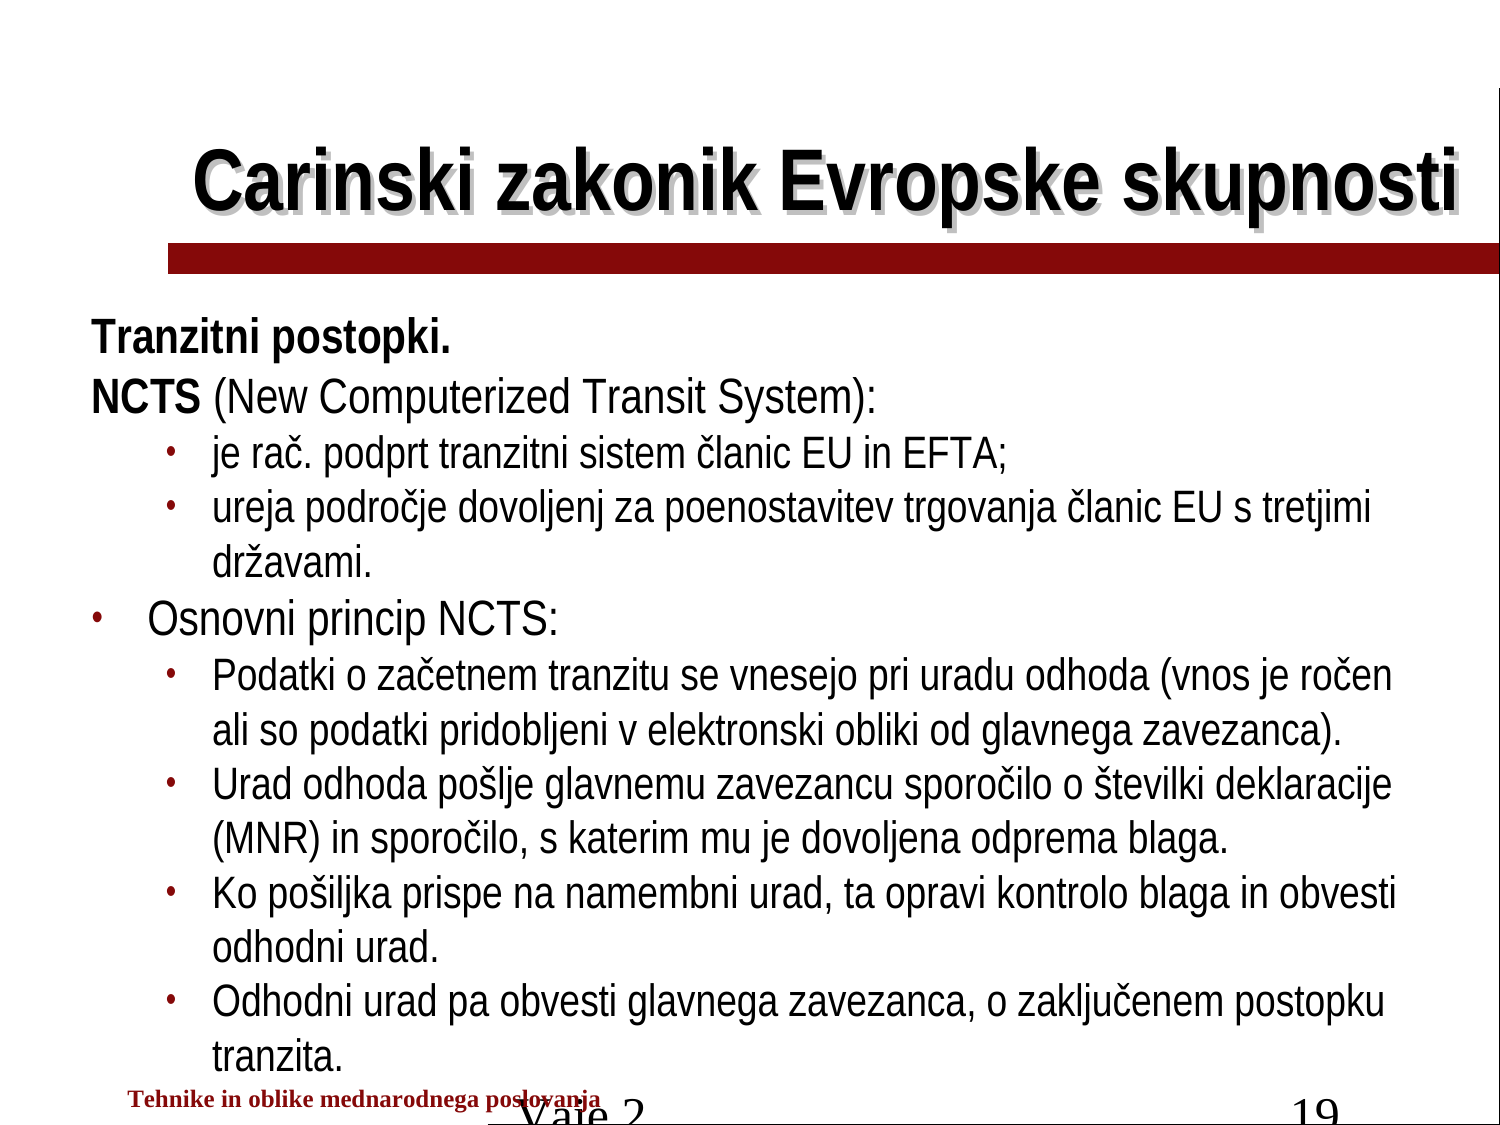

# Carinski zakonik Evropske skupnosti
Tranzitni postopki.
NCTS (New Computerized Transit System):
je rač. podprt tranzitni sistem članic EU in EFTA;
ureja področje dovoljenj za poenostavitev trgovanja članic EU s tretjimi državami.
Osnovni princip NCTS:
Podatki o začetnem tranzitu se vnesejo pri uradu odhoda (vnos je ročen ali so podatki pridobljeni v elektronski obliki od glavnega zavezanca).
Urad odhoda pošlje glavnemu zavezancu sporočilo o številki deklaracije (MNR) in sporočilo, s katerim mu je dovoljena odprema blaga.
Ko pošiljka prispe na namembni urad, ta opravi kontrolo blaga in obvesti odhodni urad.
Odhodni urad pa obvesti glavnega zavezanca, o zaključenem postopku tranzita.
Vaje 1
19